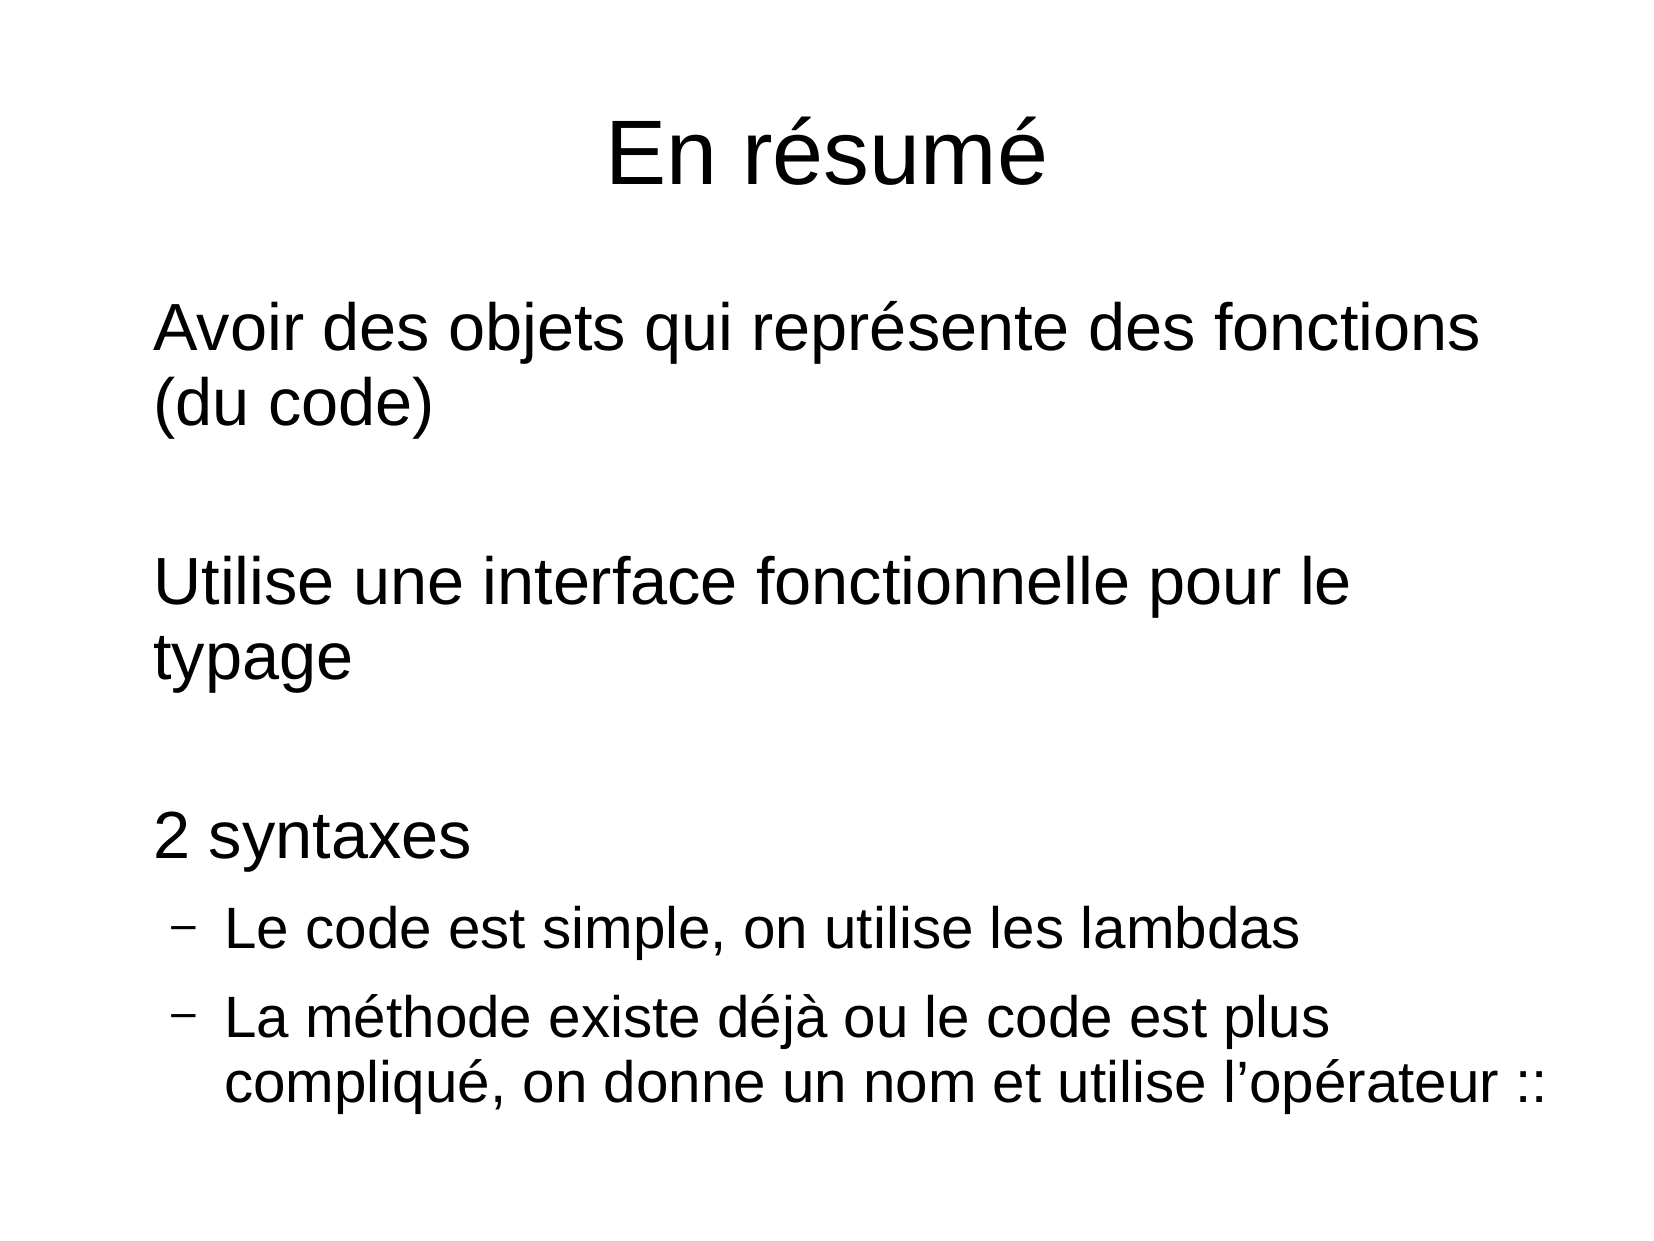

# En résumé
Avoir des objets qui représente des fonctions (du code)
Utilise une interface fonctionnelle pour le typage
2 syntaxes
Le code est simple, on utilise les lambdas
La méthode existe déjà ou le code est plus compliqué, on donne un nom et utilise l’opérateur ::